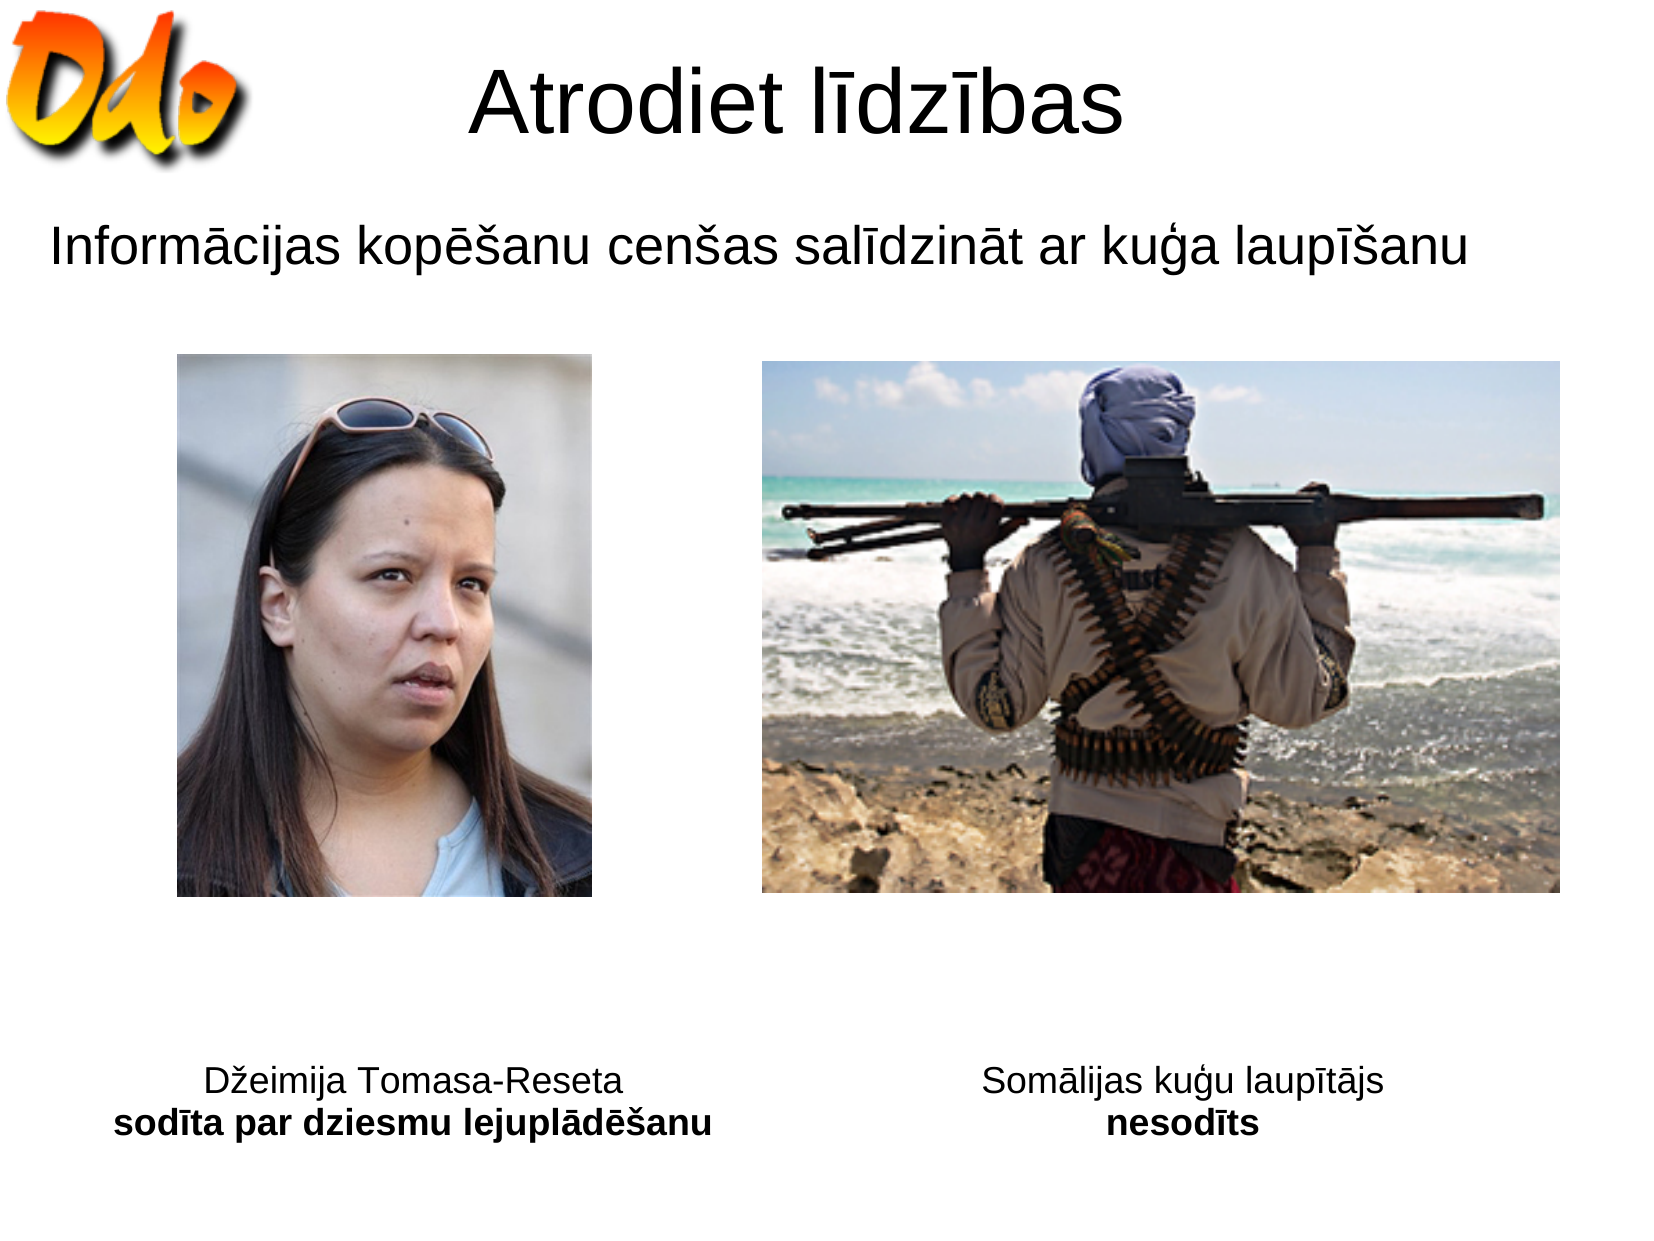

# Atrodiet līdzības
Informācijas kopēšanu cenšas salīdzināt ar kuģa laupīšanu
Džeimija Tomasa-Reseta
sodīta par dziesmu lejuplādēšanu
Somālijas kuģu laupītājs
nesodīts